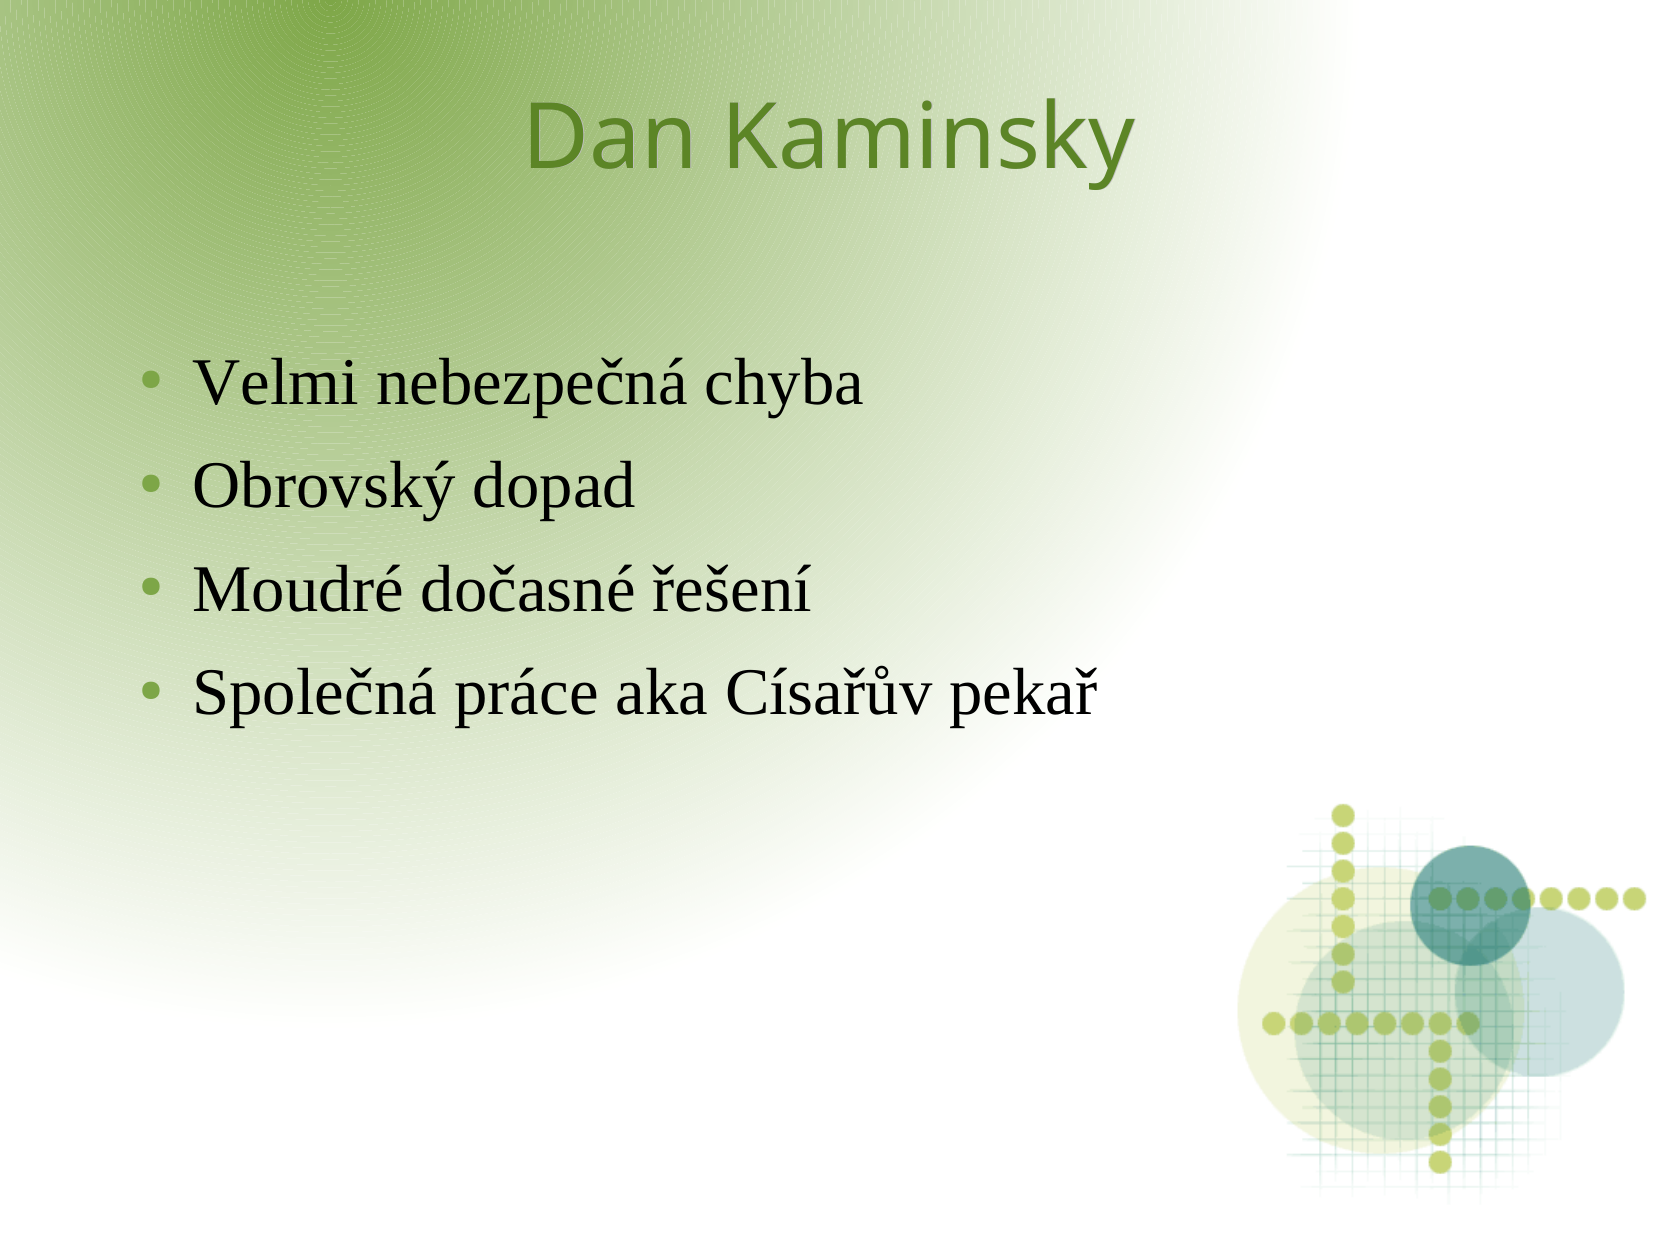

# Dan Kaminsky
Velmi nebezpečná chyba
Obrovský dopad
Moudré dočasné řešení
Společná práce aka Císařův pekař